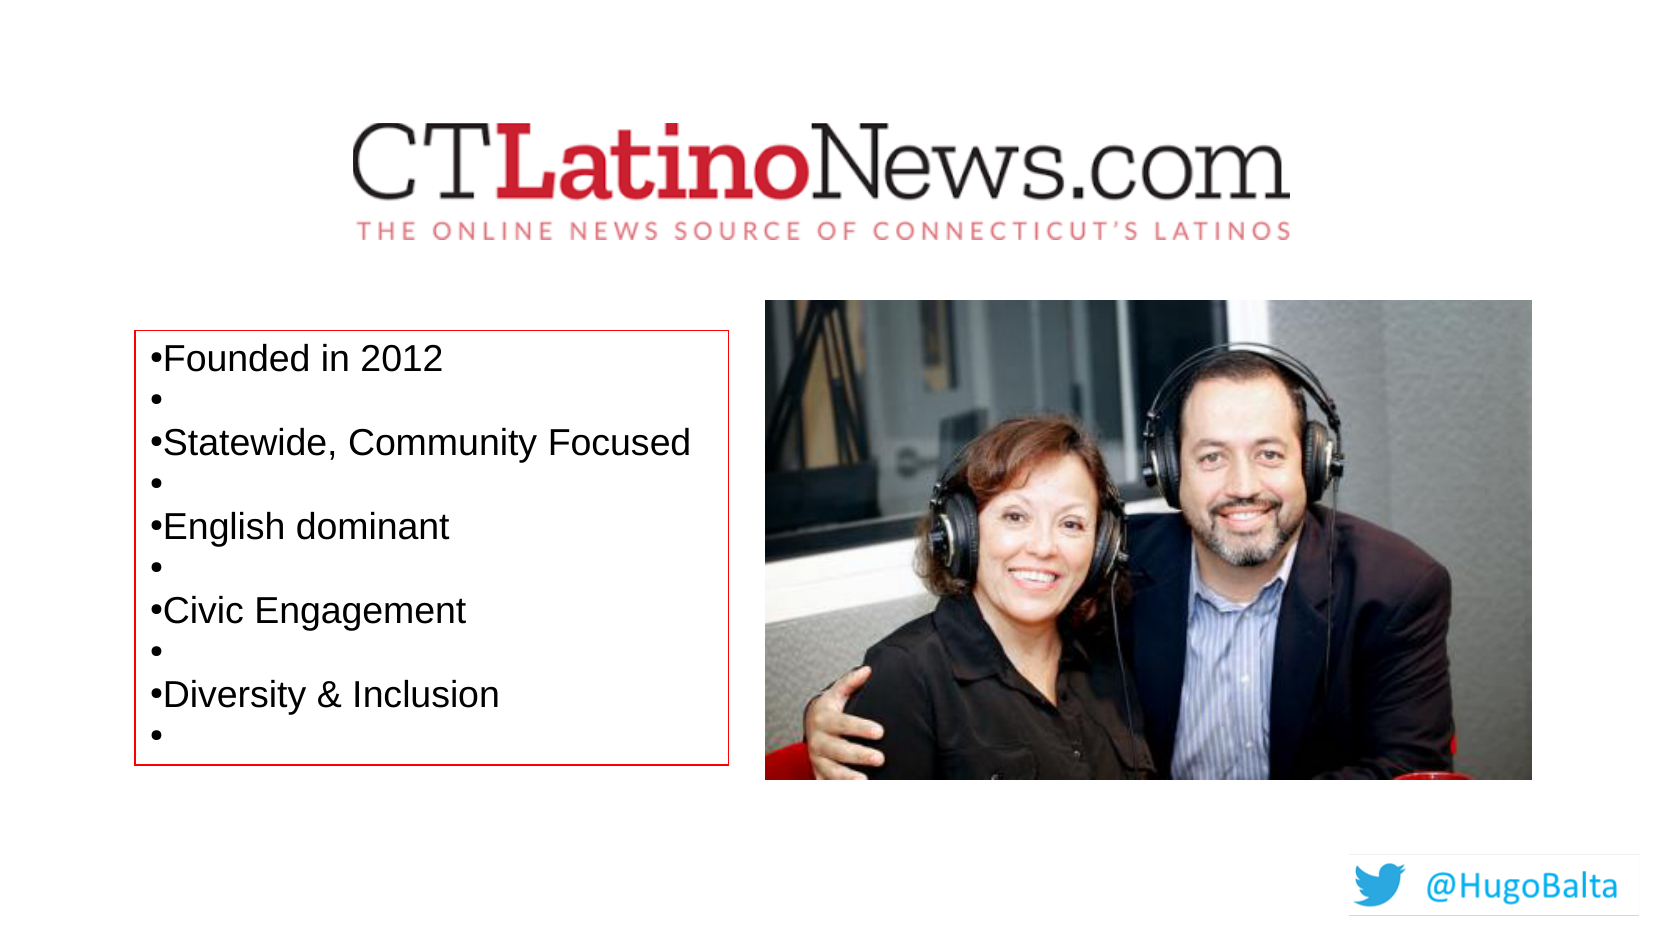

Founded in 2012
Statewide, Community Focused
English dominant
Civic Engagement
Diversity & Inclusion